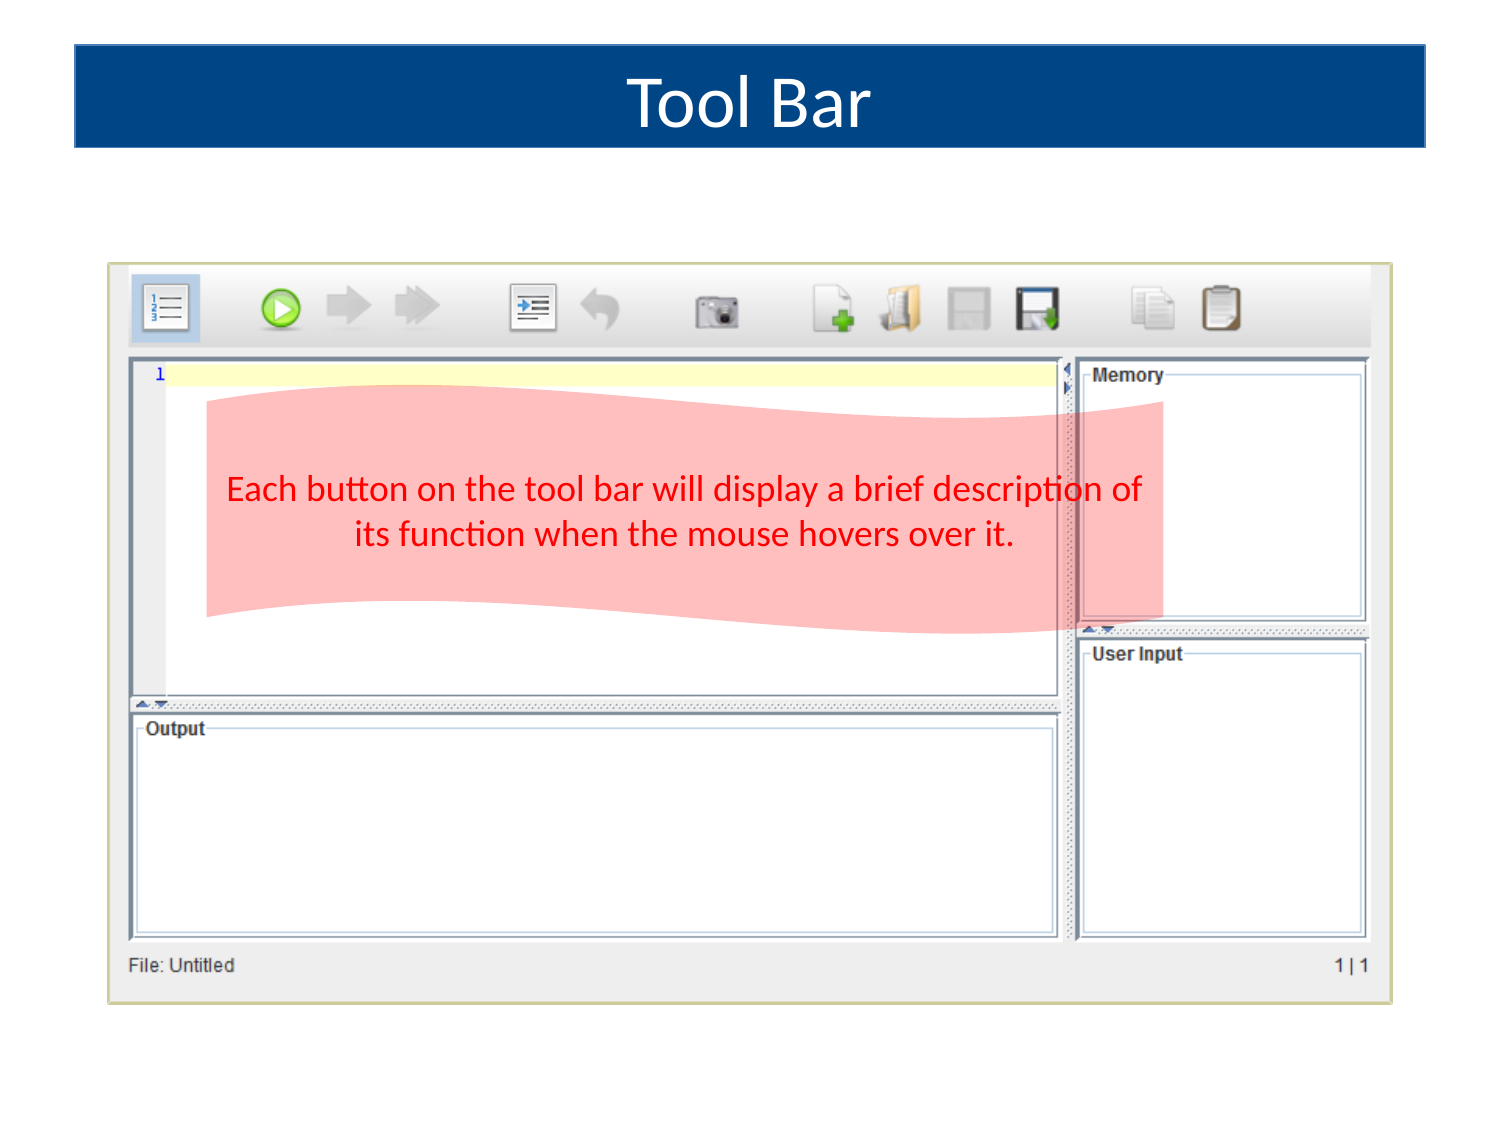

# Tool Bar
Each button on the tool bar will display a brief description of its function when the mouse hovers over it.